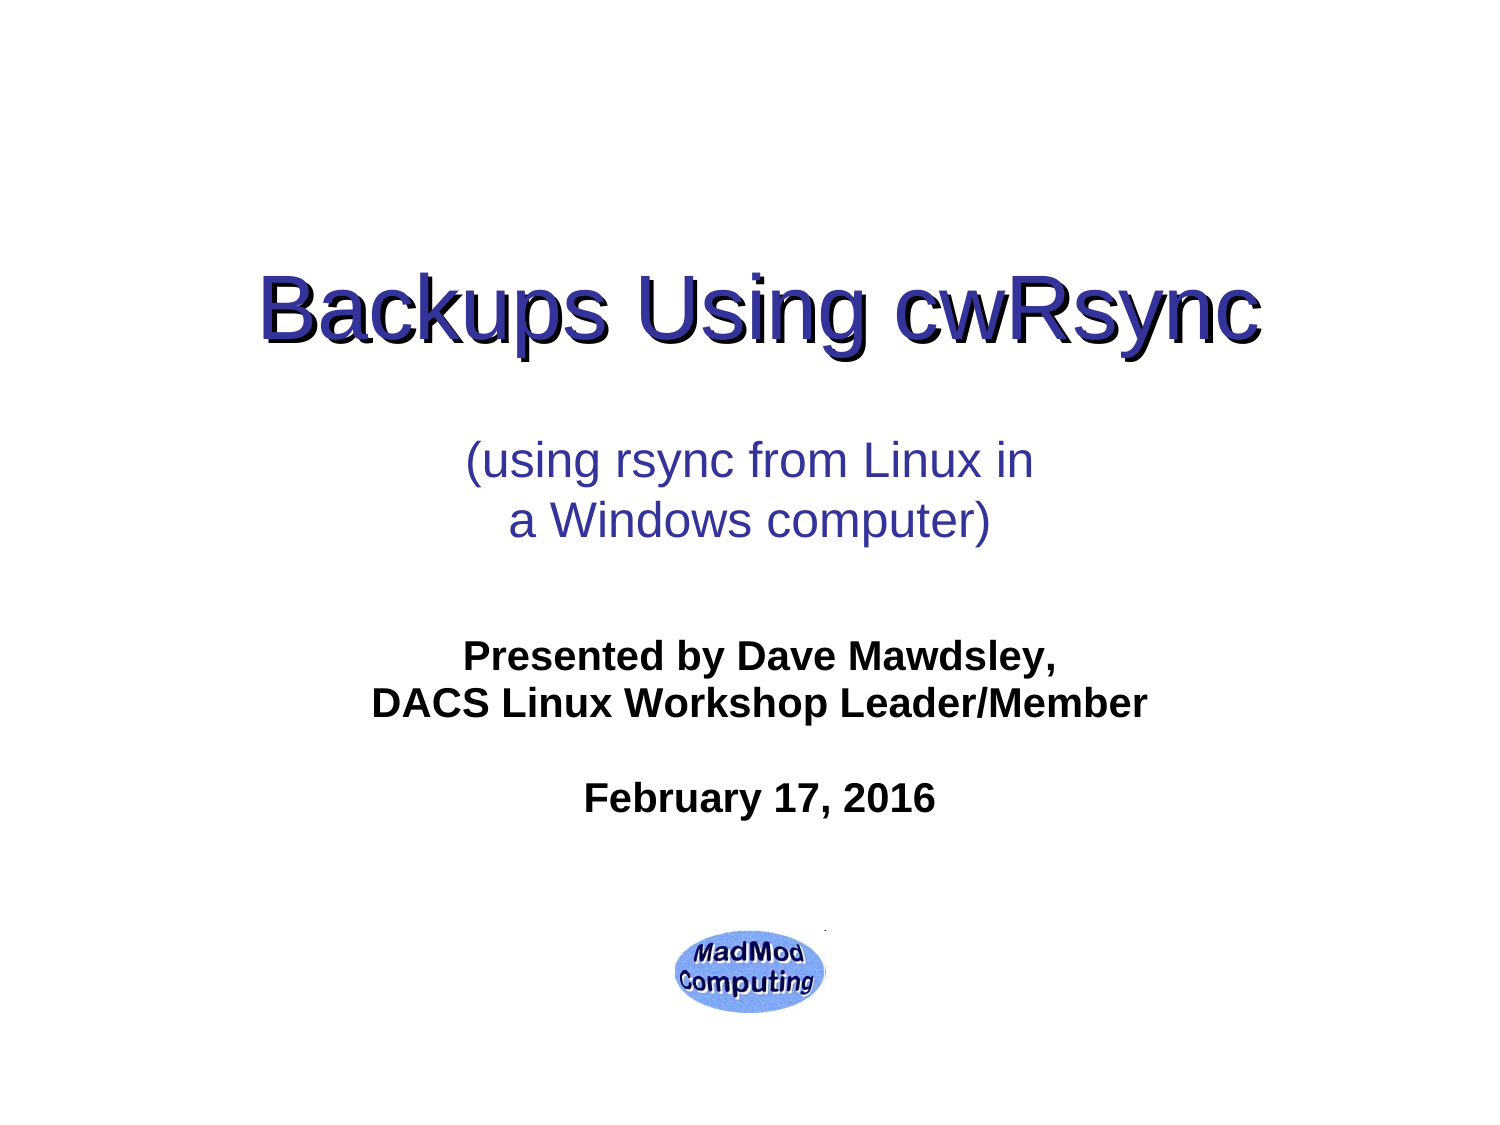

# Backups Using cwRsync
(using rsync from Linux in
a Windows computer)
Presented by Dave Mawdsley,
DACS Linux Workshop Leader/Member
February 17, 2016